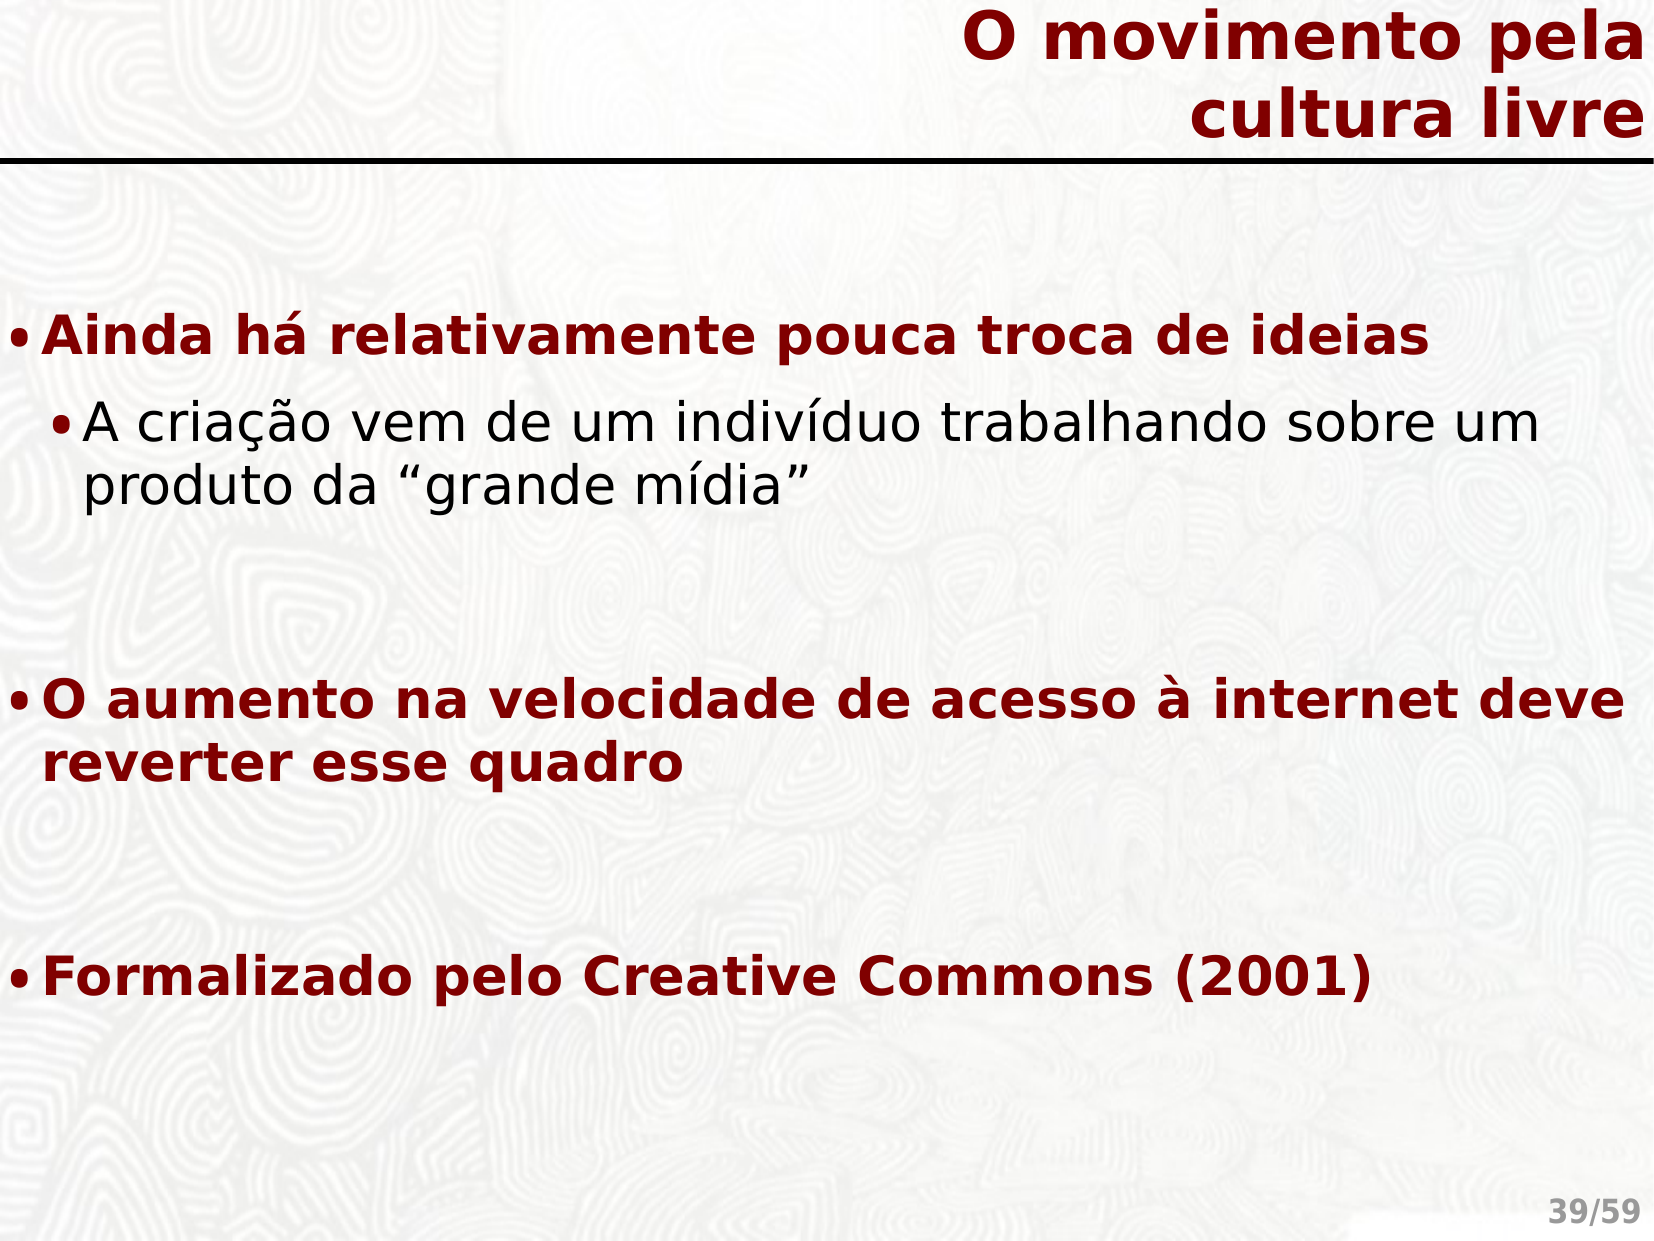

# O movimento pela cultura livre
Ainda há relativamente pouca troca de ideias
A criação vem de um indivíduo trabalhando sobre um produto da “grande mídia”
O aumento na velocidade de acesso à internet deve reverter esse quadro
Formalizado pelo Creative Commons (2001)
39